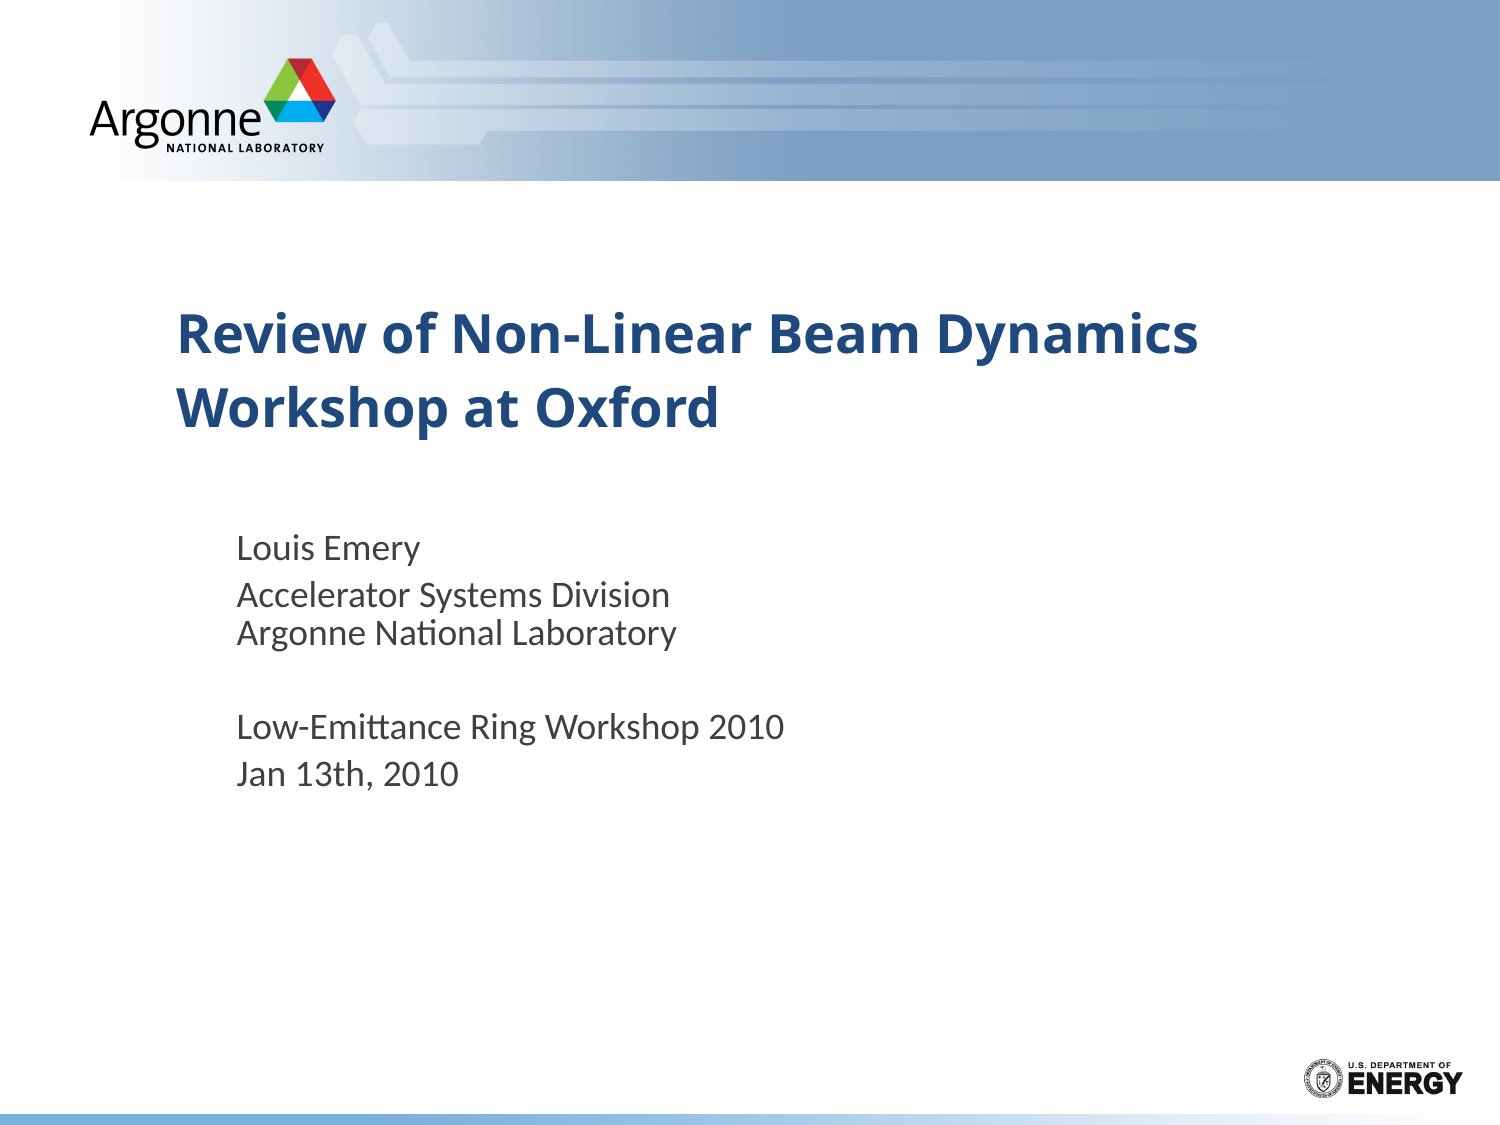

# Review of Non-Linear Beam Dynamics Workshop at Oxford
Louis Emery
Accelerator Systems Division
Argonne National Laboratory
Low-Emittance Ring Workshop 2010
Jan 13th, 2010